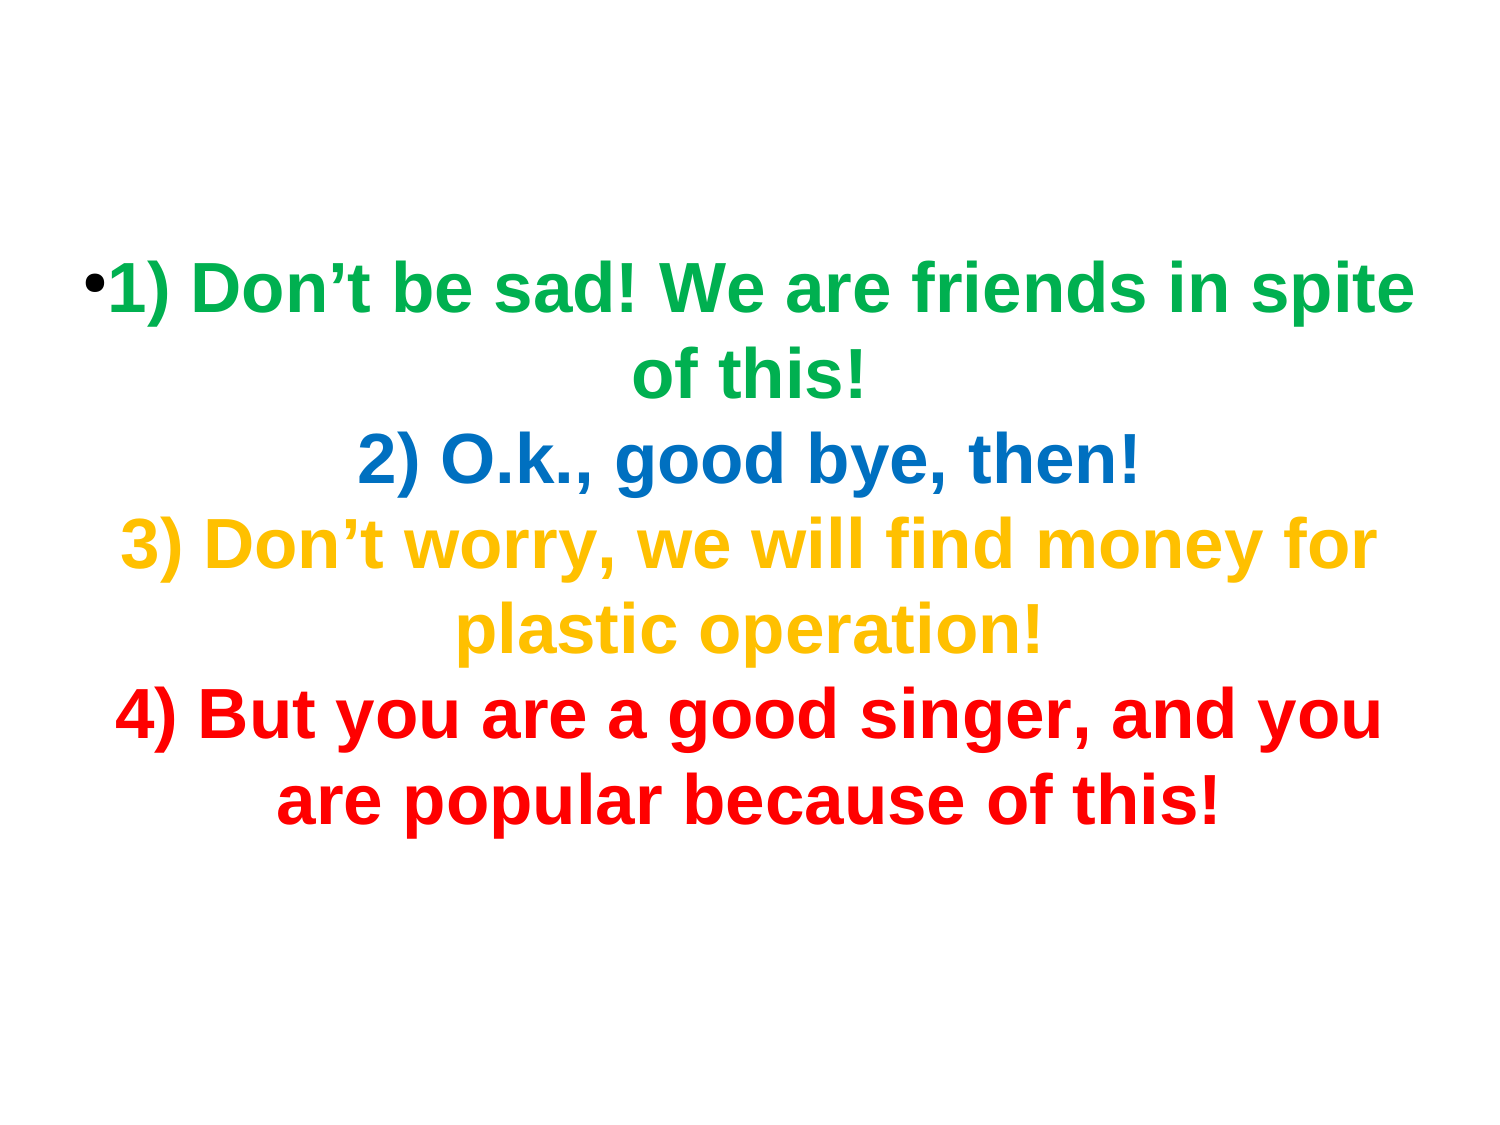

# 1) Don’t be sad! We are friends in spite of this! 2) O.k., good bye, then! 3) Don’t worry, we will find money for plastic operation! 4) But you are a good singer, and you are popular because of this!